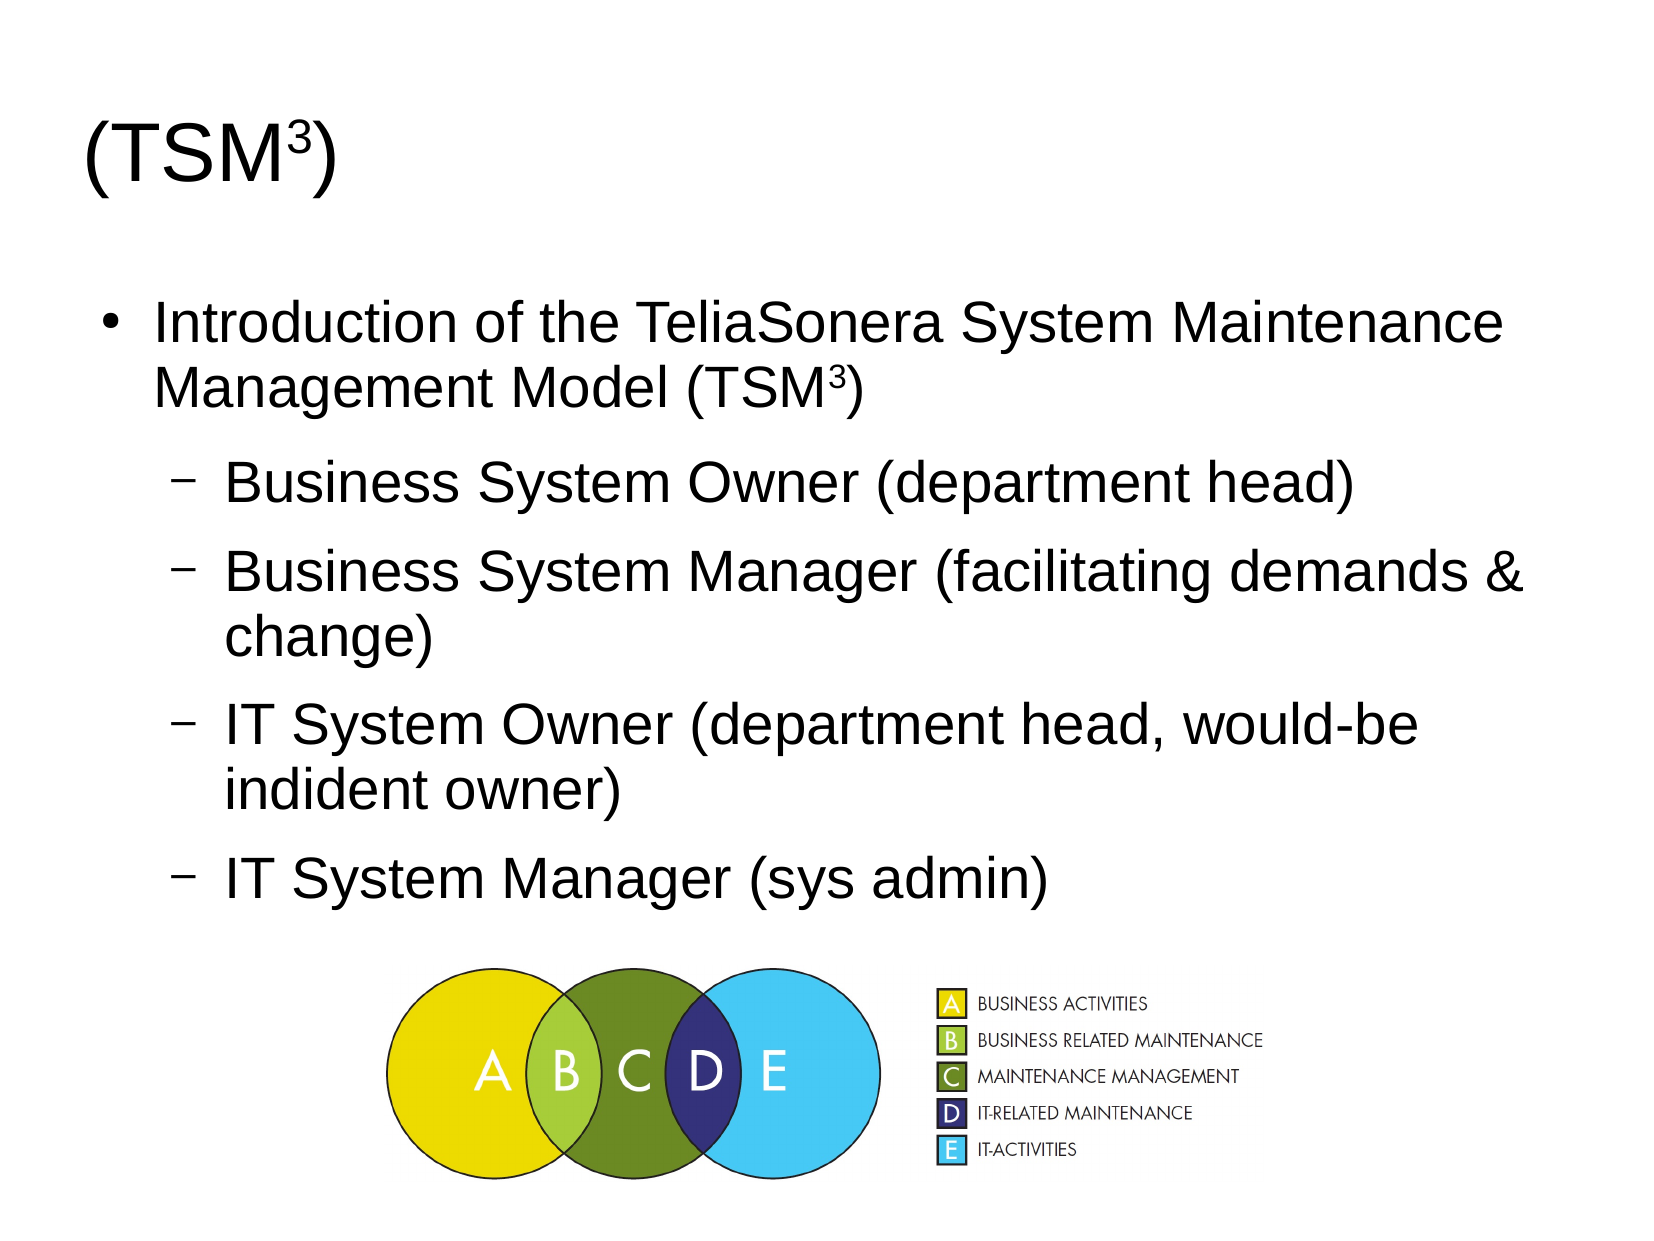

# (TSM3)
Introduction of the TeliaSonera System Maintenance Management Model (TSM3)
Business System Owner (department head)
Business System Manager (facilitating demands & change)
IT System Owner (department head, would-be indident owner)
IT System Manager (sys admin)